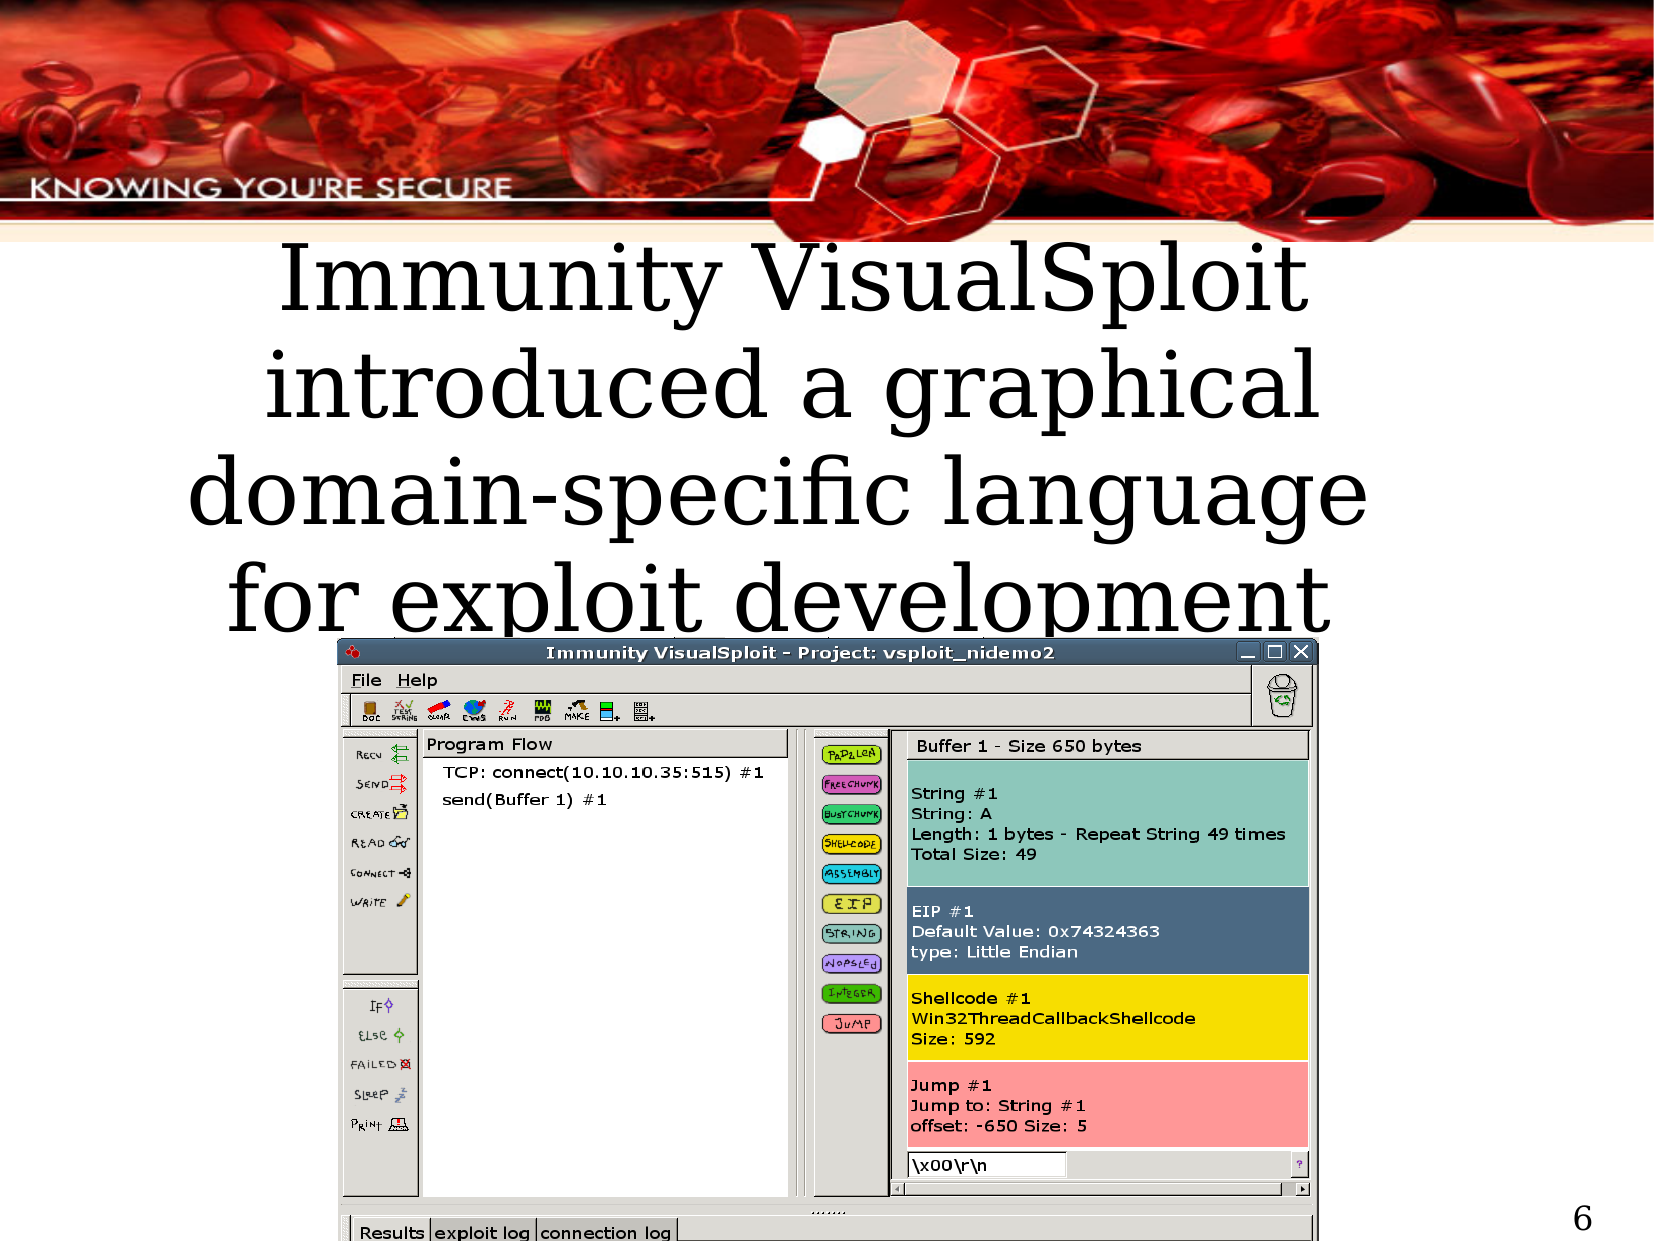

# Immunity VisualSploit introduced a graphical domain-specific language for exploit development